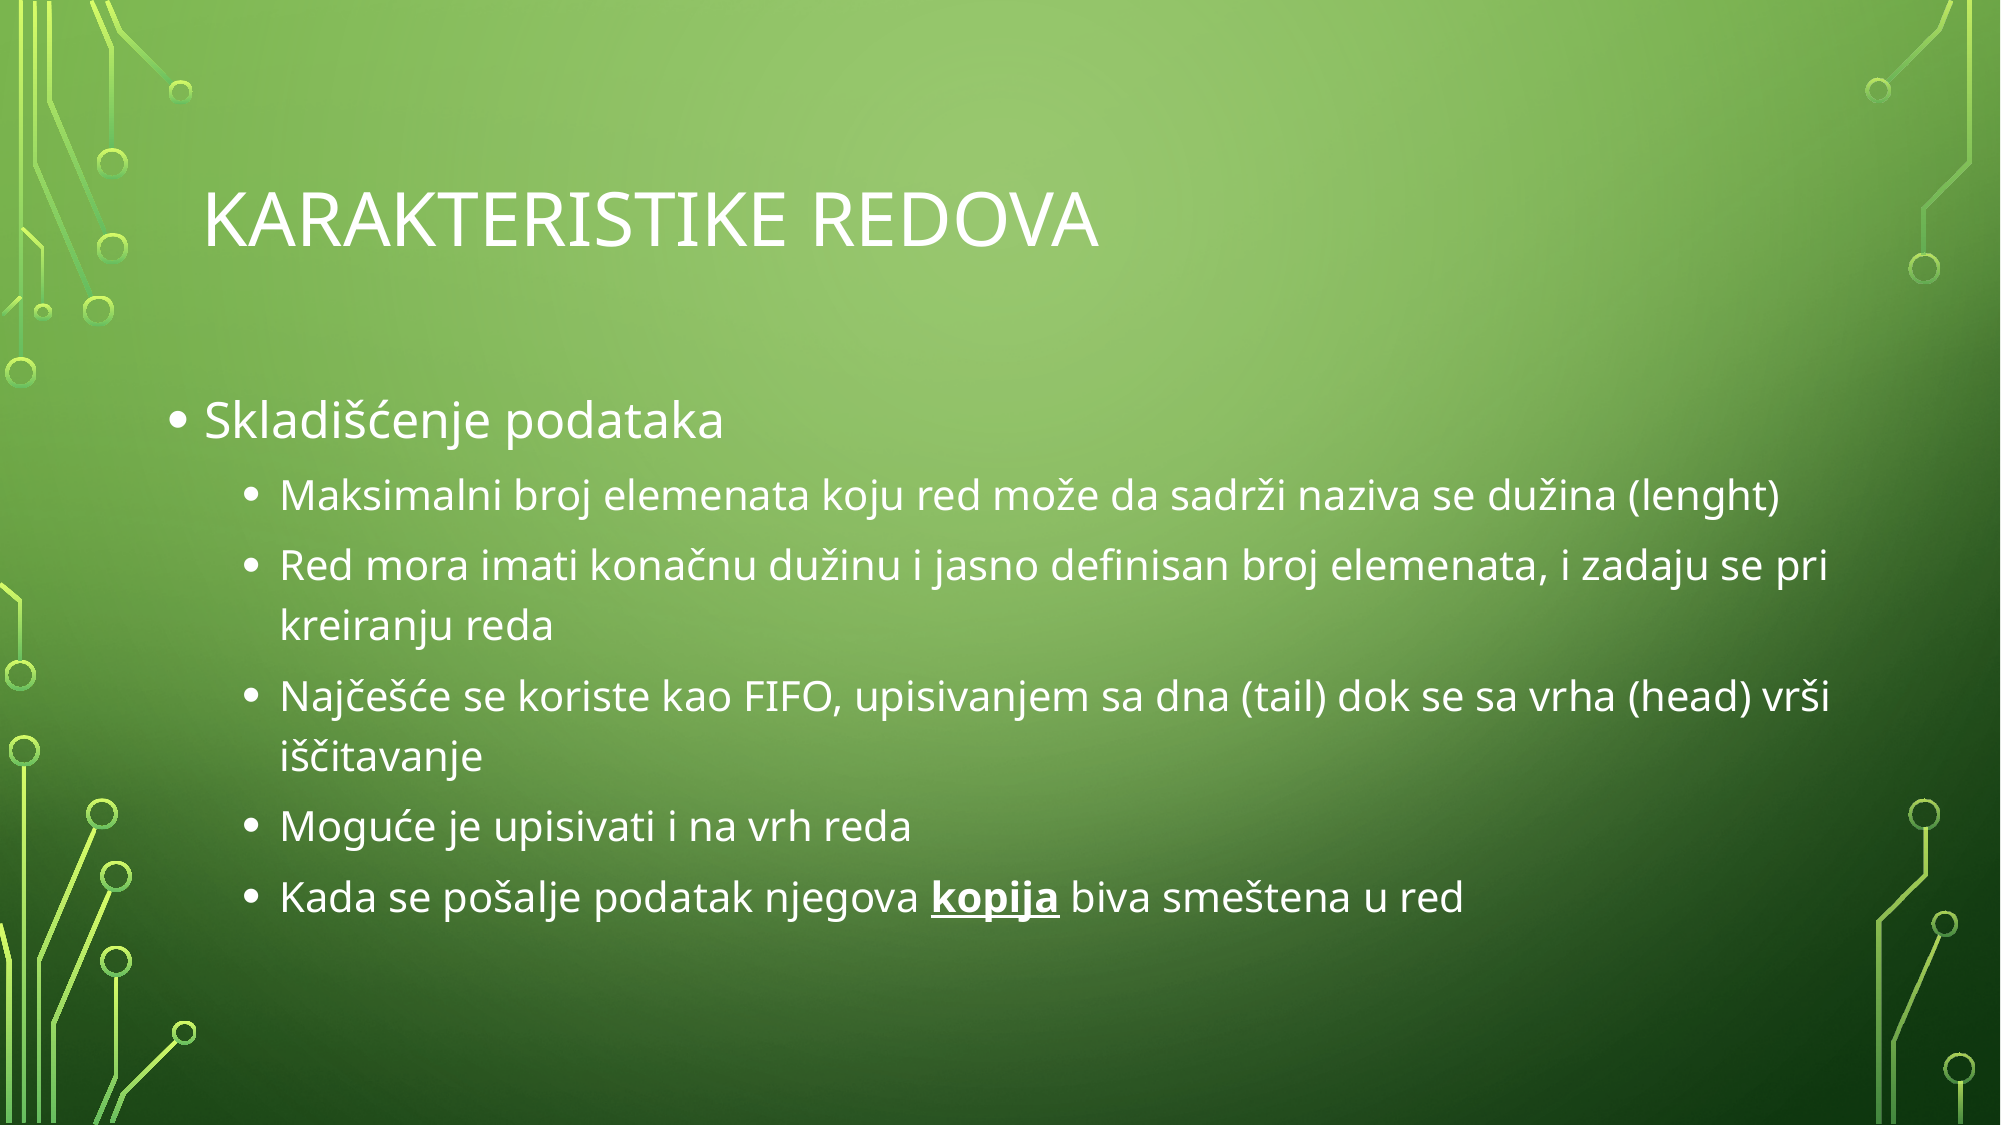

Karakteristike redova
Skladišćenje podataka
Maksimalni broj elemenata koju red može da sadrži naziva se dužina (lenght)
Red mora imati konačnu dužinu i jasno definisan broj elemenata, i zadaju se pri kreiranju reda
Najčešće se koriste kao FIFO, upisivanjem sa dna (tail) dok se sa vrha (head) vrši iščitavanje
Moguće je upisivati i na vrh reda
Kada se pošalje podatak njegova kopija biva smeštena u red